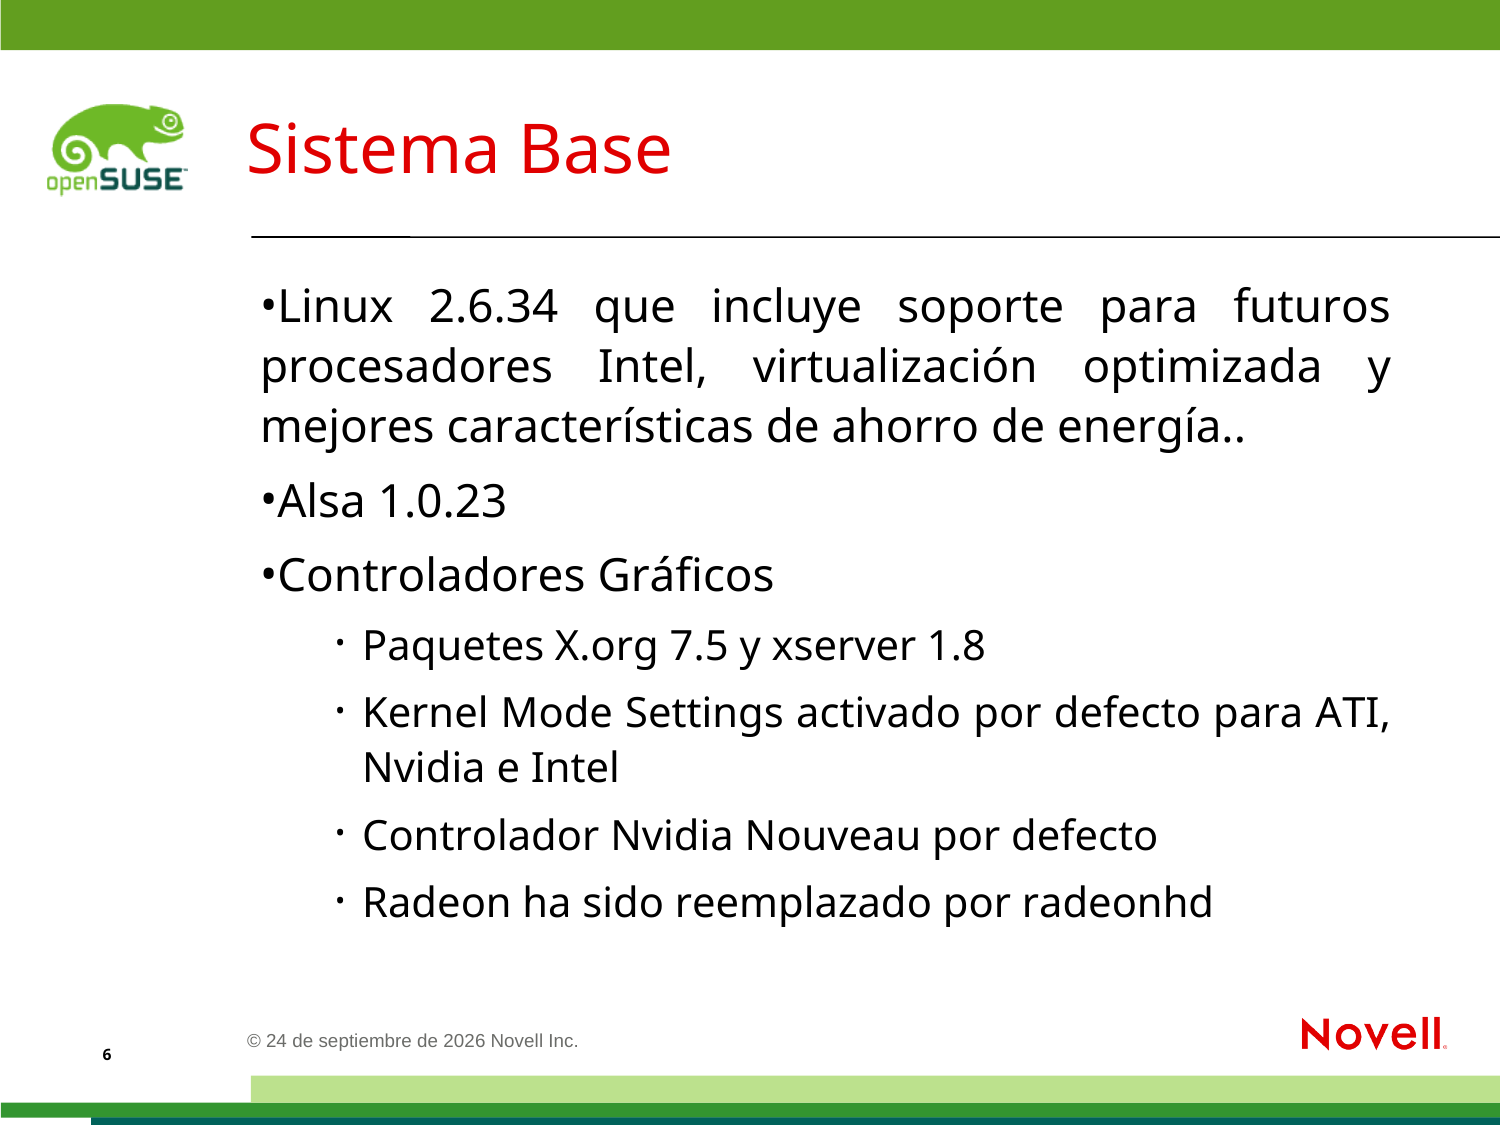

# Sistema Base
Linux 2.6.34 que incluye soporte para futuros procesadores Intel, virtualización optimizada y mejores características de ahorro de energía..
Alsa 1.0.23
Controladores Gráficos
Paquetes X.org 7.5 y xserver 1.8
Kernel Mode Settings activado por defecto para ATI, Nvidia e Intel
Controlador Nvidia Nouveau por defecto
Radeon ha sido reemplazado por radeonhd